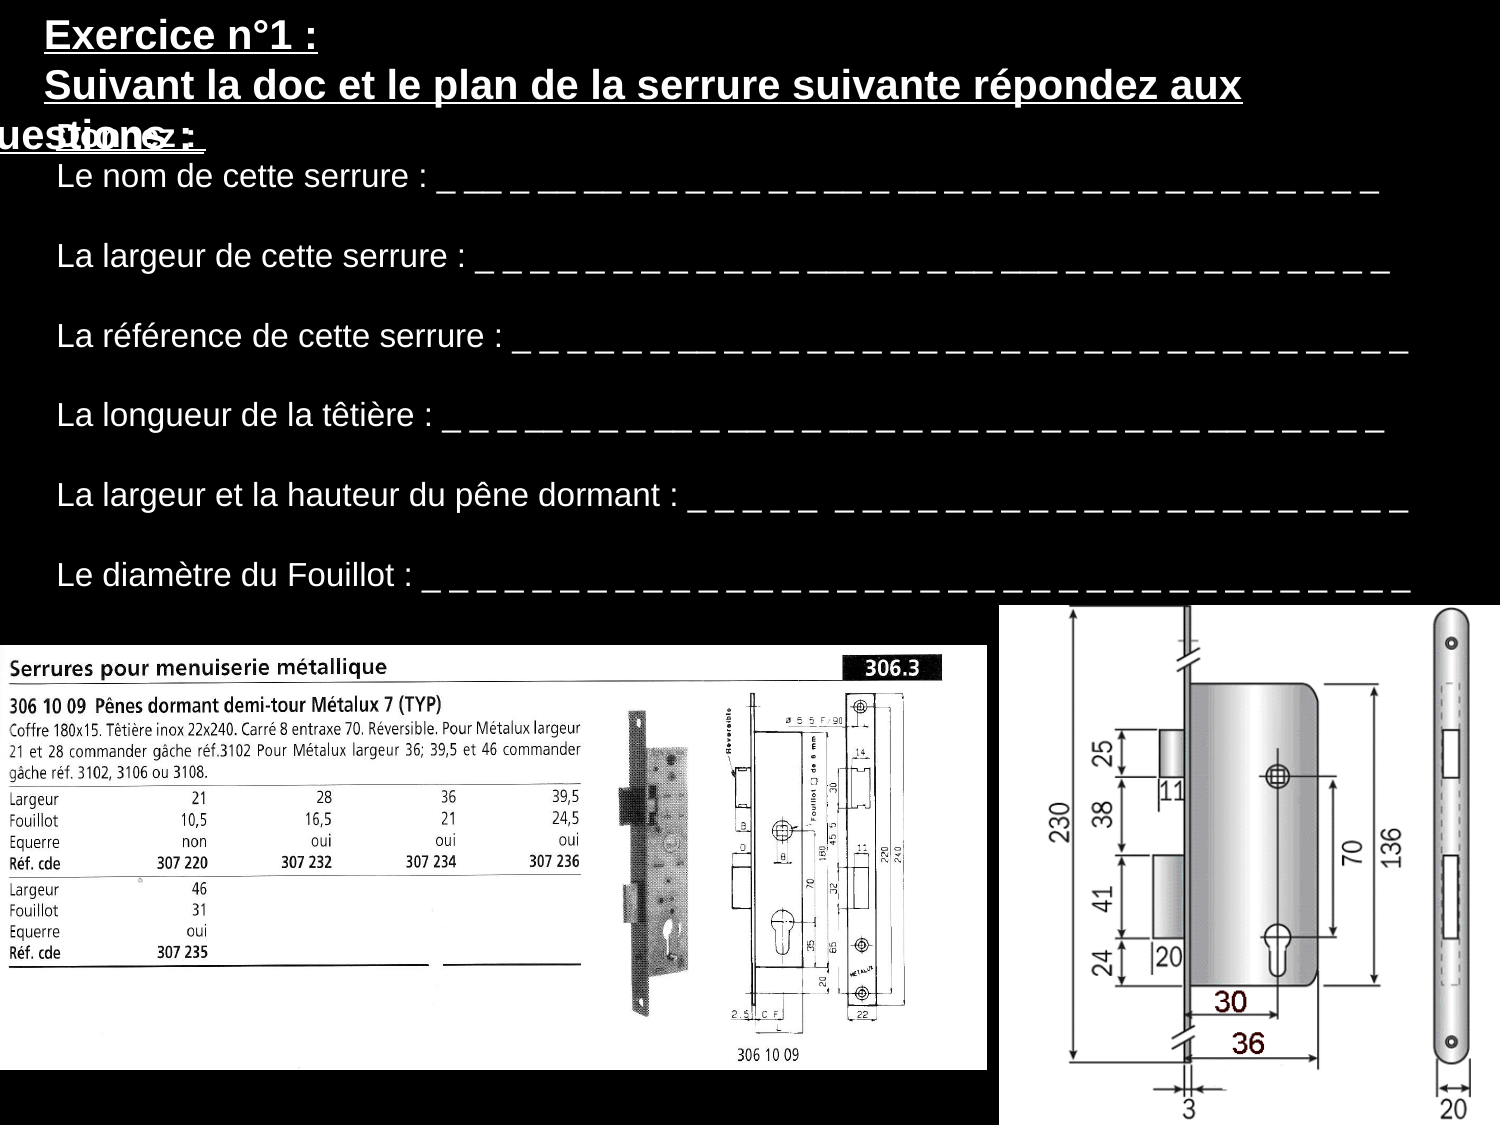

Exercice n°1 :
Suivant la doc et le plan de la serrure suivante répondez aux questions :
Donnez :
Le nom de cette serrure : _ __ _ __ __ _ _ _ _ _ _ _ __ _ __ _ _ _ _ _ _ _ _ _ _ _ _ _ _ _ _
La largeur de cette serrure : _ _ _ _ _ _ _ _ _ _ _ _ ___ _ _ _ __ ___ _ _ _ _ _ _ _ _ _ _ _ _
La référence de cette serrure : _ _ _ _ _ _ __ _ _ _ _ _ _ _ _ _ _ _ _ _ _ _ _ _ _ _ _ _ _ _ _ _
La longueur de la têtière : _ _ _ __ _ _ _ __ _ __ _ _ __ _ _ _ _ _ _ _ _ _ _ _ _ __ _ _ _ _ _
La largeur et la hauteur du pêne dormant : _ _ _ _ _ _ _ _ _ _ _ _ _ _ _ _ _ _ _ _ _ _ _ _ _ _
Le diamètre du Fouillot : _ _ _ _ _ _ _ _ _ _ _ _ _ _ _ _ _ _ _ _ _ _ _ _ _ _ _ _ _ _ _ _ _ _ _ _